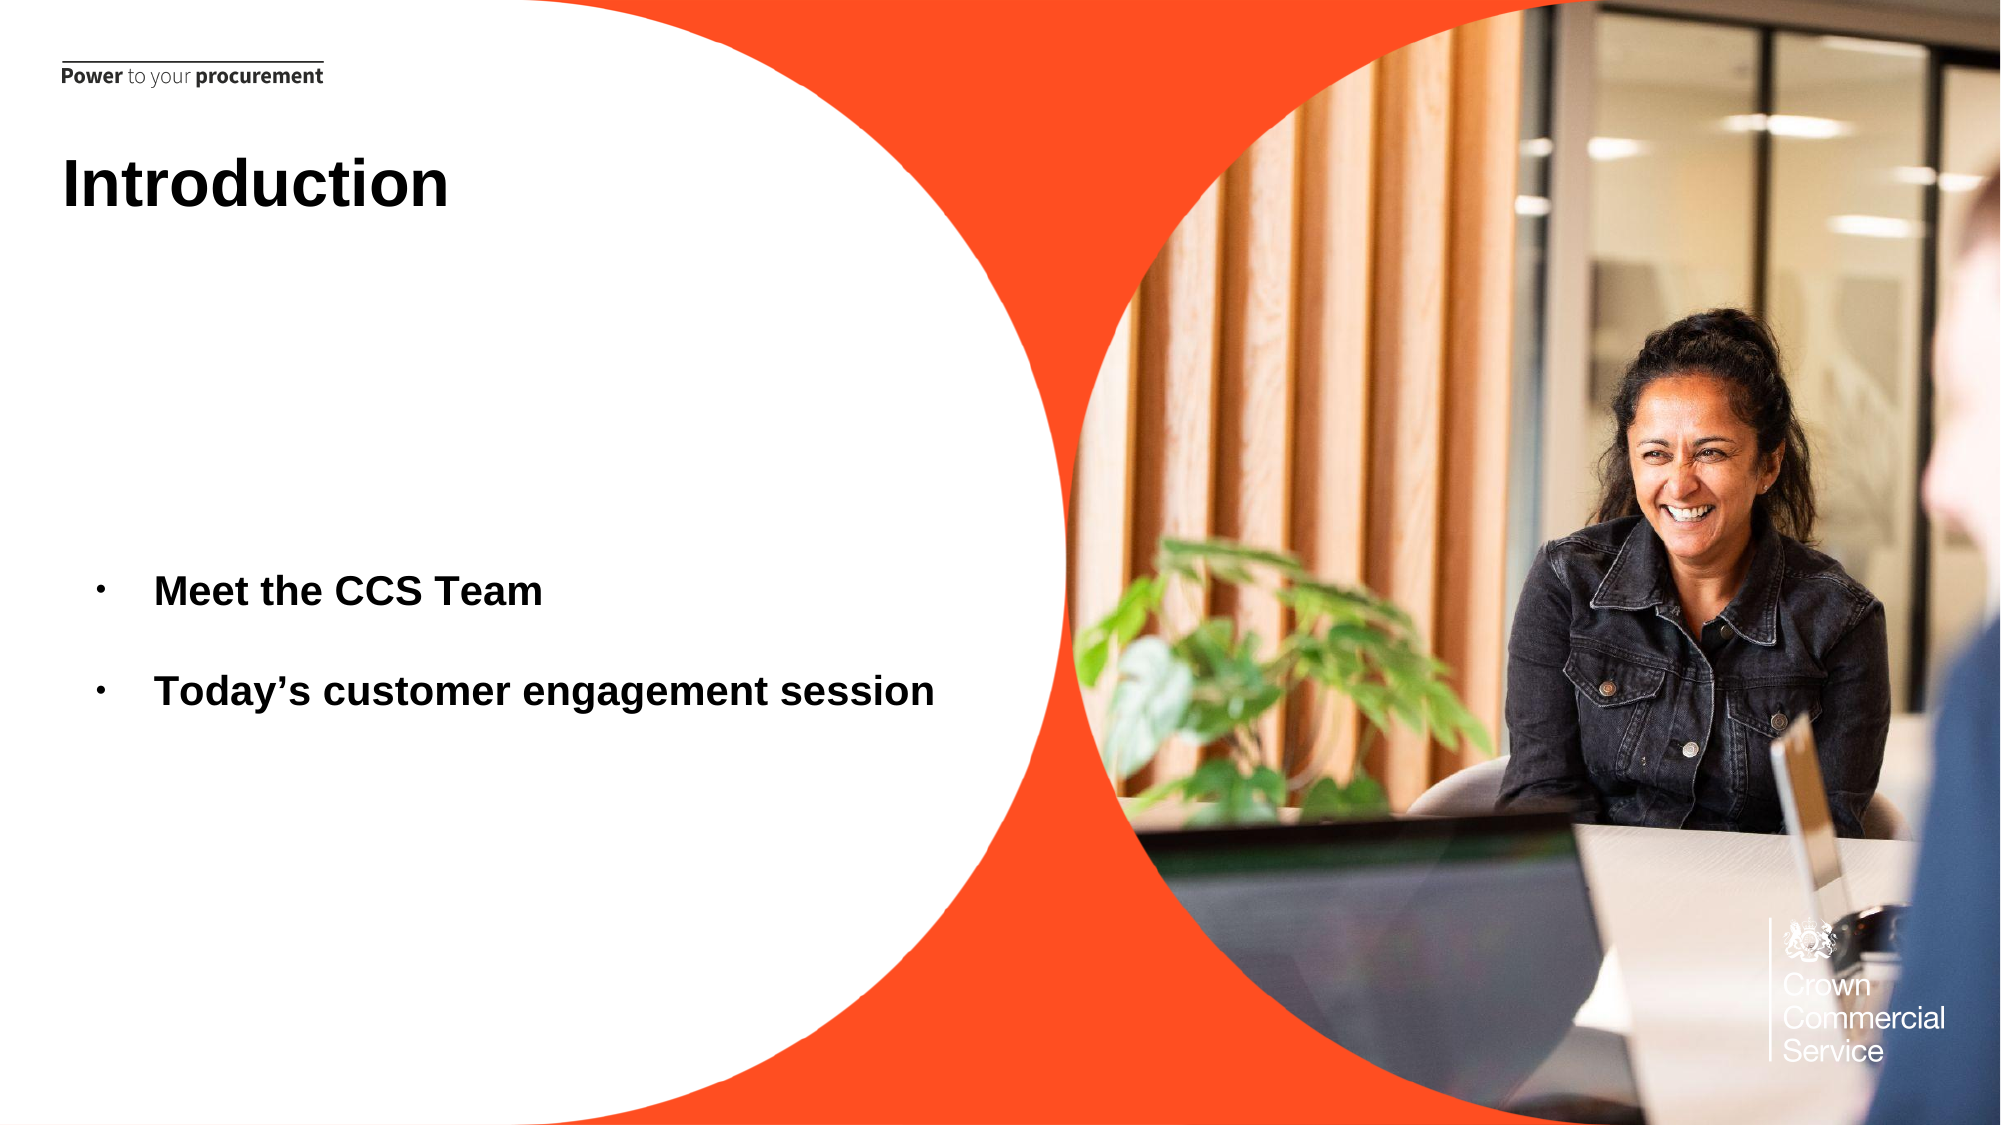

# Agenda
Introduction
Meet the CCS Team
Today’s customer engagement session